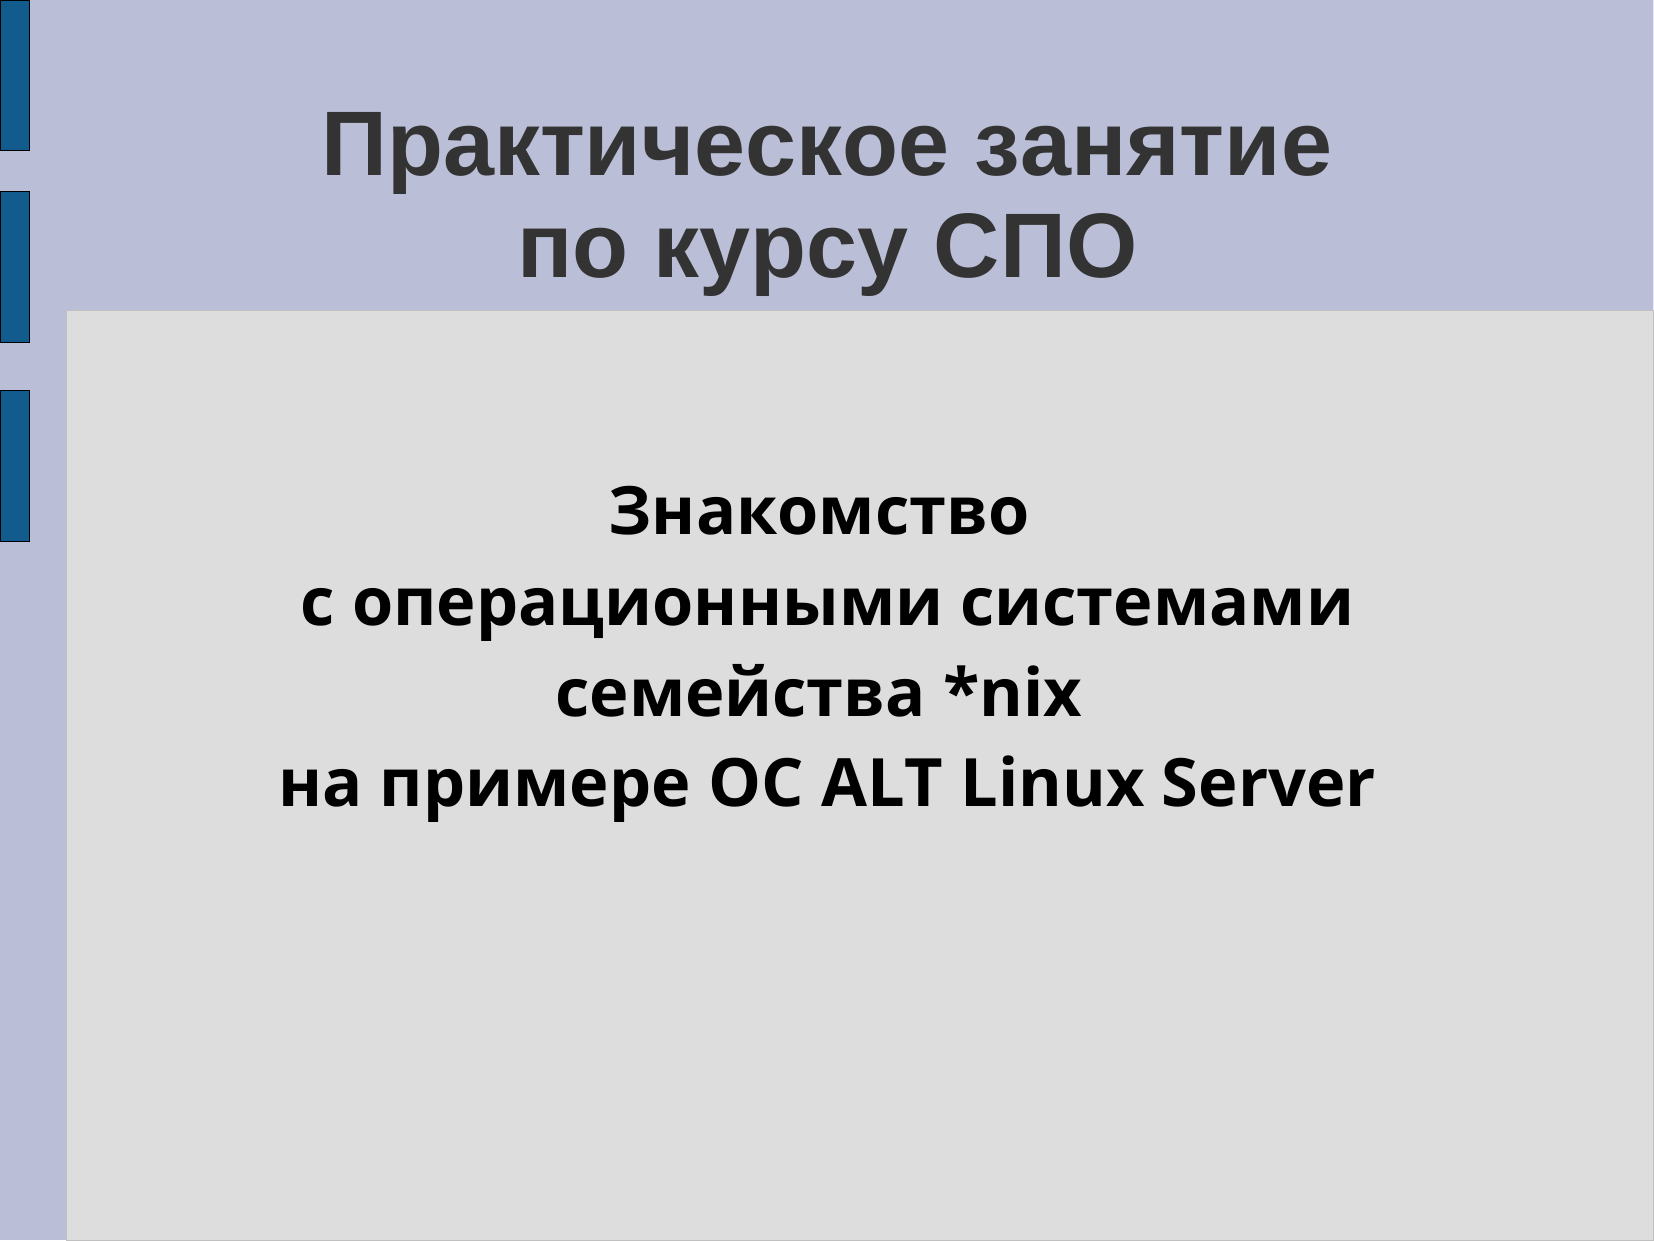

# Практическое занятие по курсу СПО
Знакомство
с операционными системами семейства *nix
на примере ОС ALT Linux Server